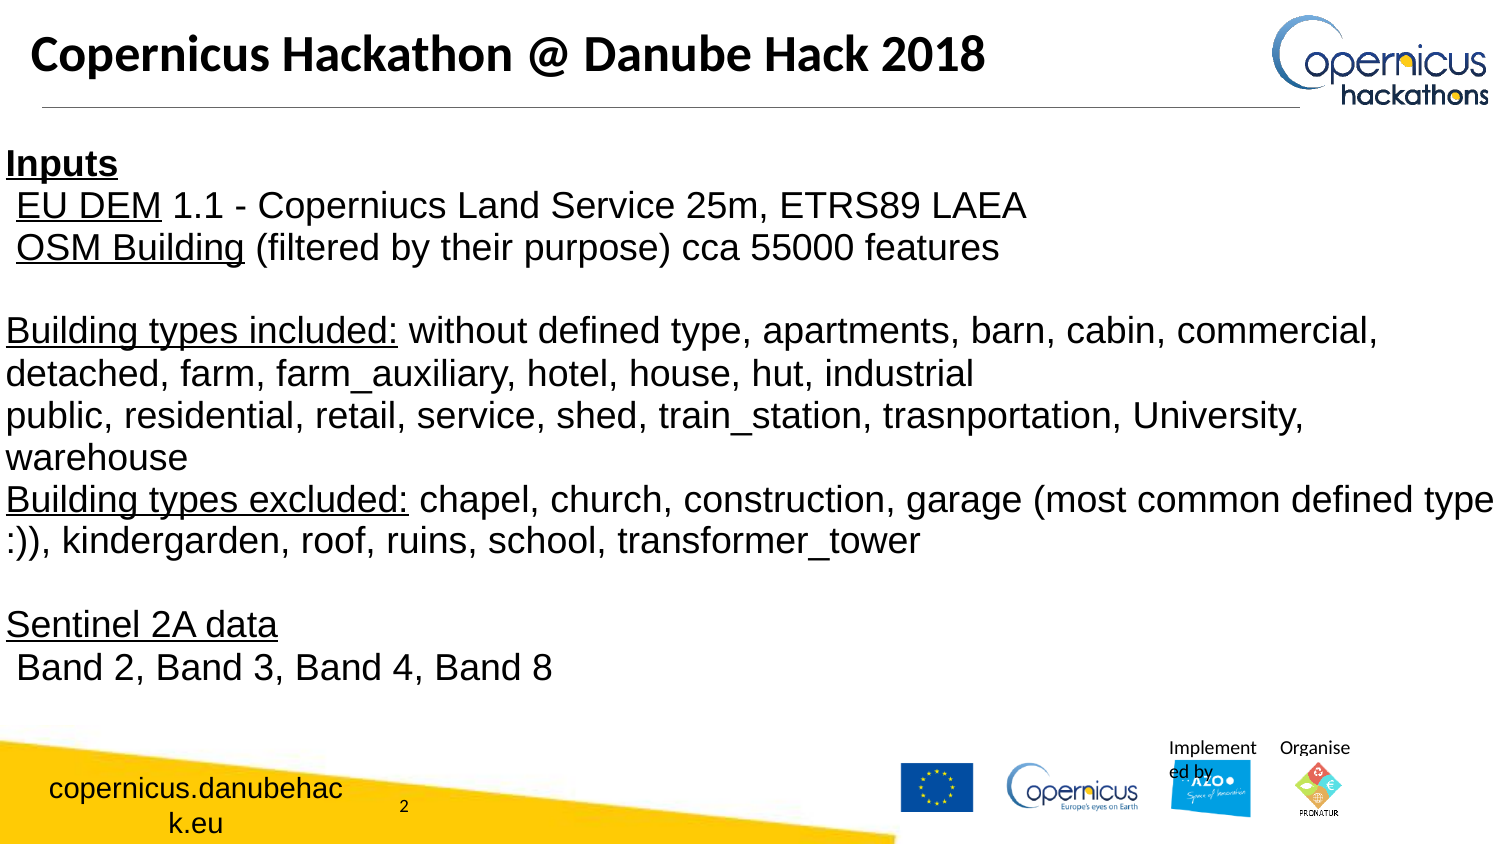

# Copernicus Hackathon @ Danube Hack 2018
Inputs
 EU DEM 1.1 - Coperniucs Land Service 25m, ETRS89 LAEA
 OSM Building (filtered by their purpose) cca 55000 features
Building types included: without defined type, apartments, barn, cabin, commercial, detached, farm, farm_auxiliary, hotel, house, hut, industrial
public, residential, retail, service, shed, train_station, trasnportation, University, warehouse
Building types excluded: chapel, church, construction, garage (most common defined type :)), kindergarden, roof, ruins, school, transformer_tower
Sentinel 2A data
 Band 2, Band 3, Band 4, Band 8
copernicus.danubehack.eu